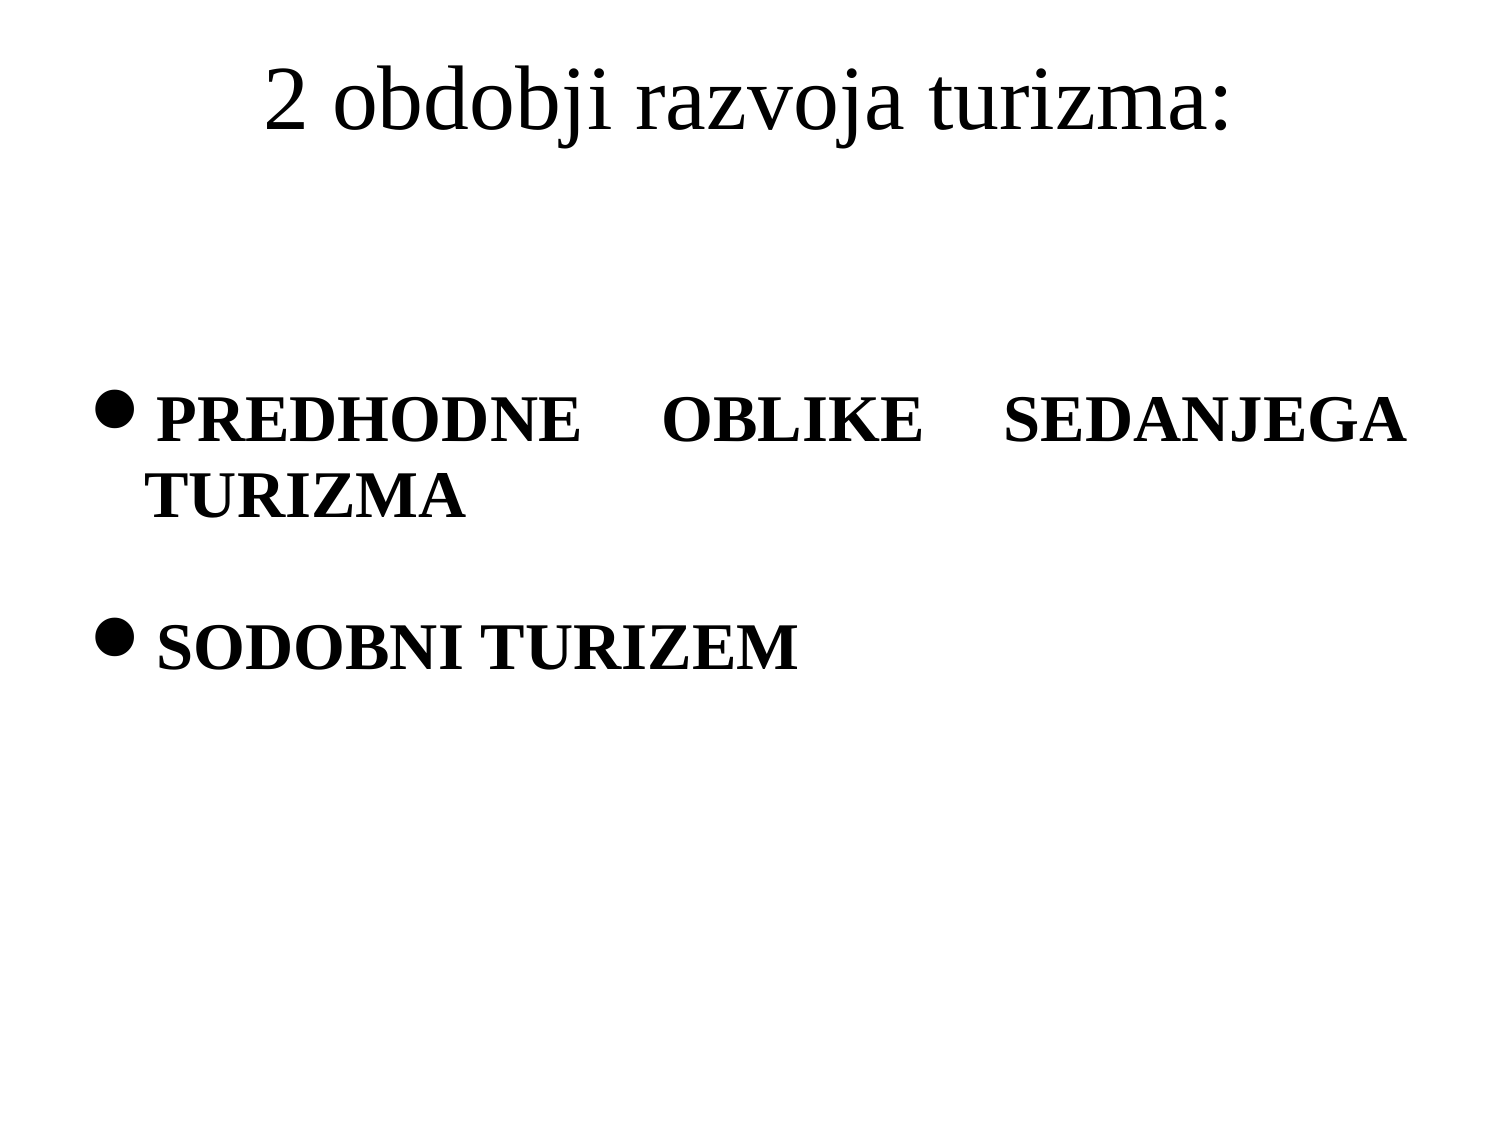

# 2 obdobji razvoja turizma:
PREDHODNE OBLIKE SEDANJEGA TURIZMA
SODOBNI TURIZEM